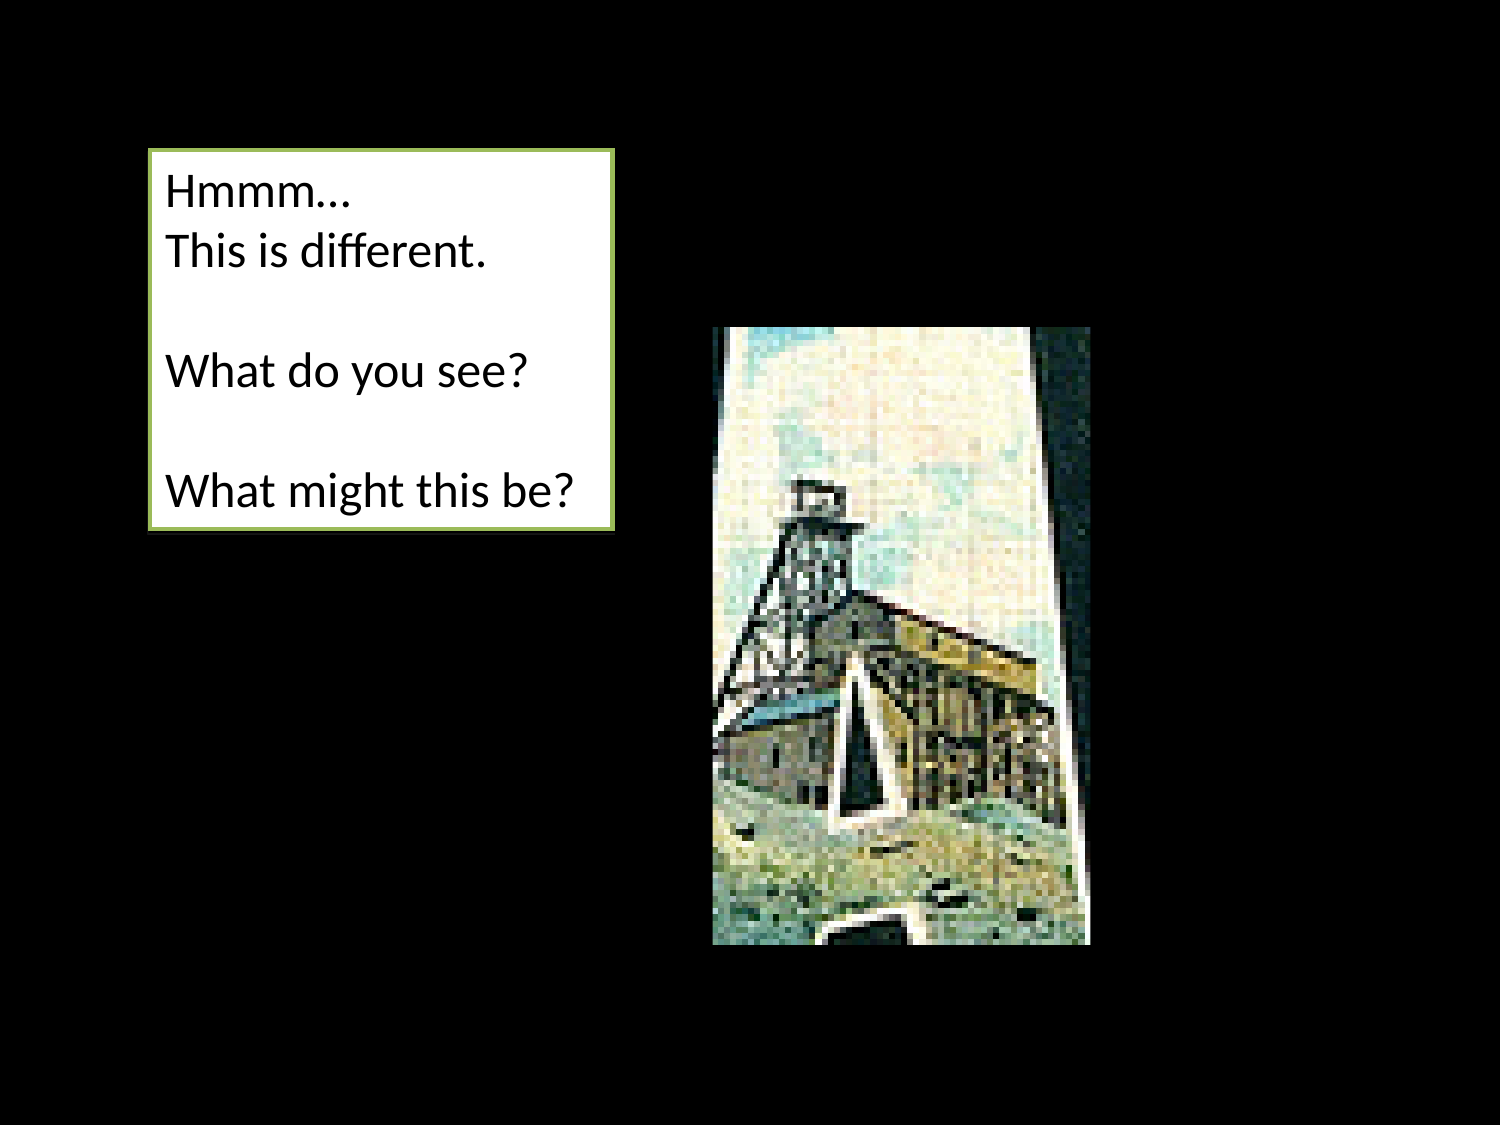

Hmmm…
This is different.
What do you see?
What might this be?